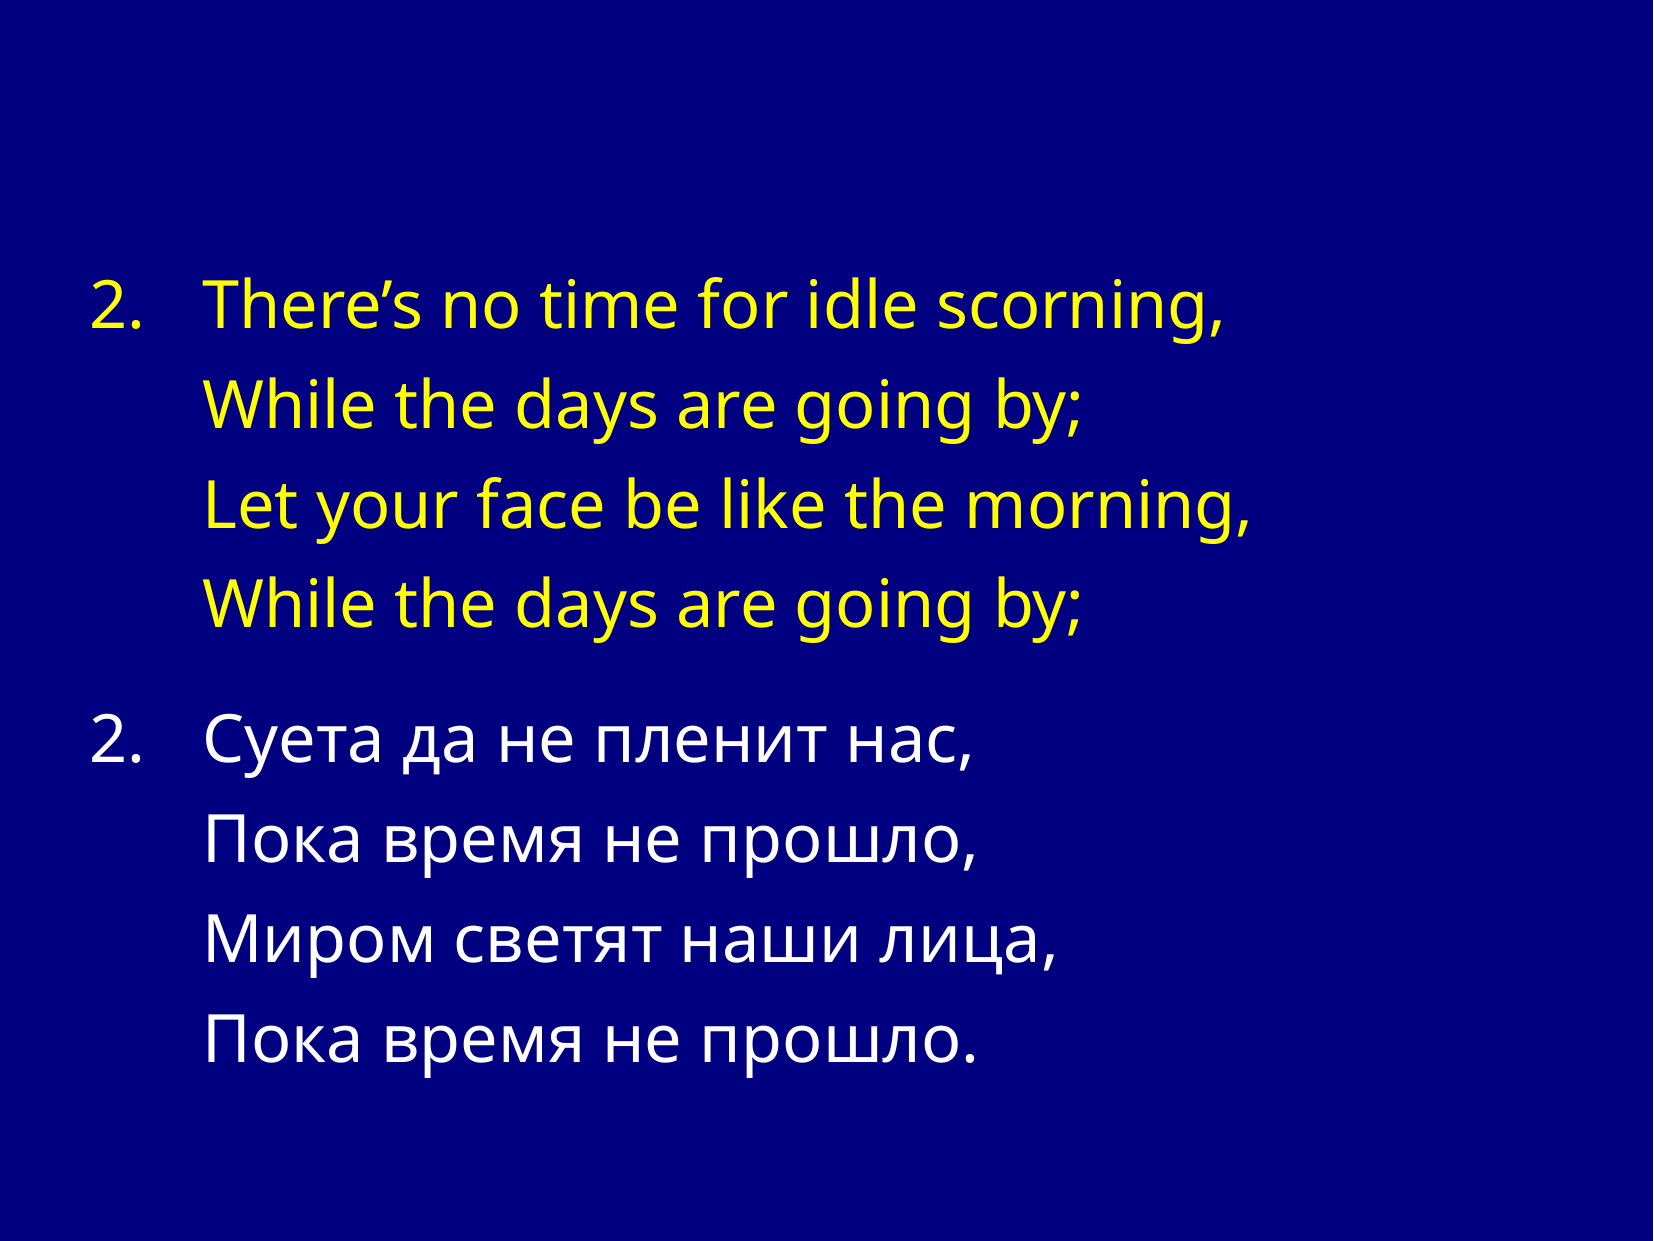

2.	There’s no time for idle scorning,
	While the days are going by;
	Let your face be like the morning,
	While the days are going by;
2.	Суета да не пленит нас,
	Пока время не прошло,
	Миром светят наши лица,
	Пока время не прошло.